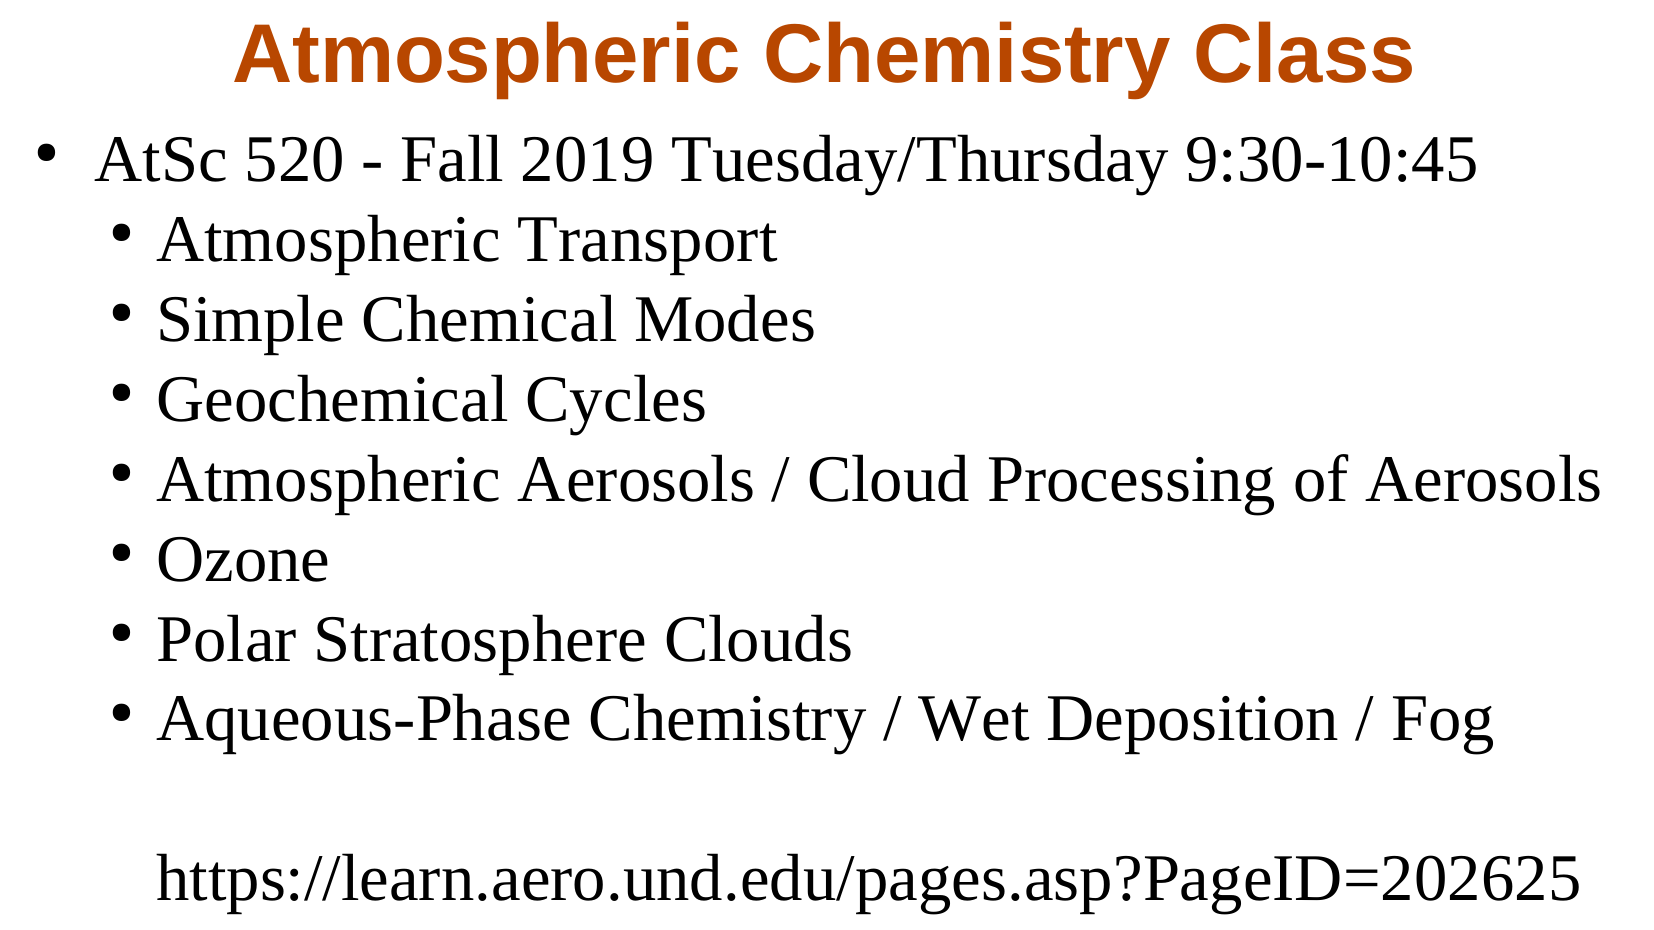

# Atmospheric Chemistry Class
AtSc 520 - Fall 2019 Tuesday/Thursday 9:30-10:45
Atmospheric Transport
Simple Chemical Modes
Geochemical Cycles
Atmospheric Aerosols / Cloud Processing of Aerosols
Ozone
Polar Stratosphere Clouds
Aqueous-Phase Chemistry / Wet Deposition / Fog
https://learn.aero.und.edu/pages.asp?PageID=202625